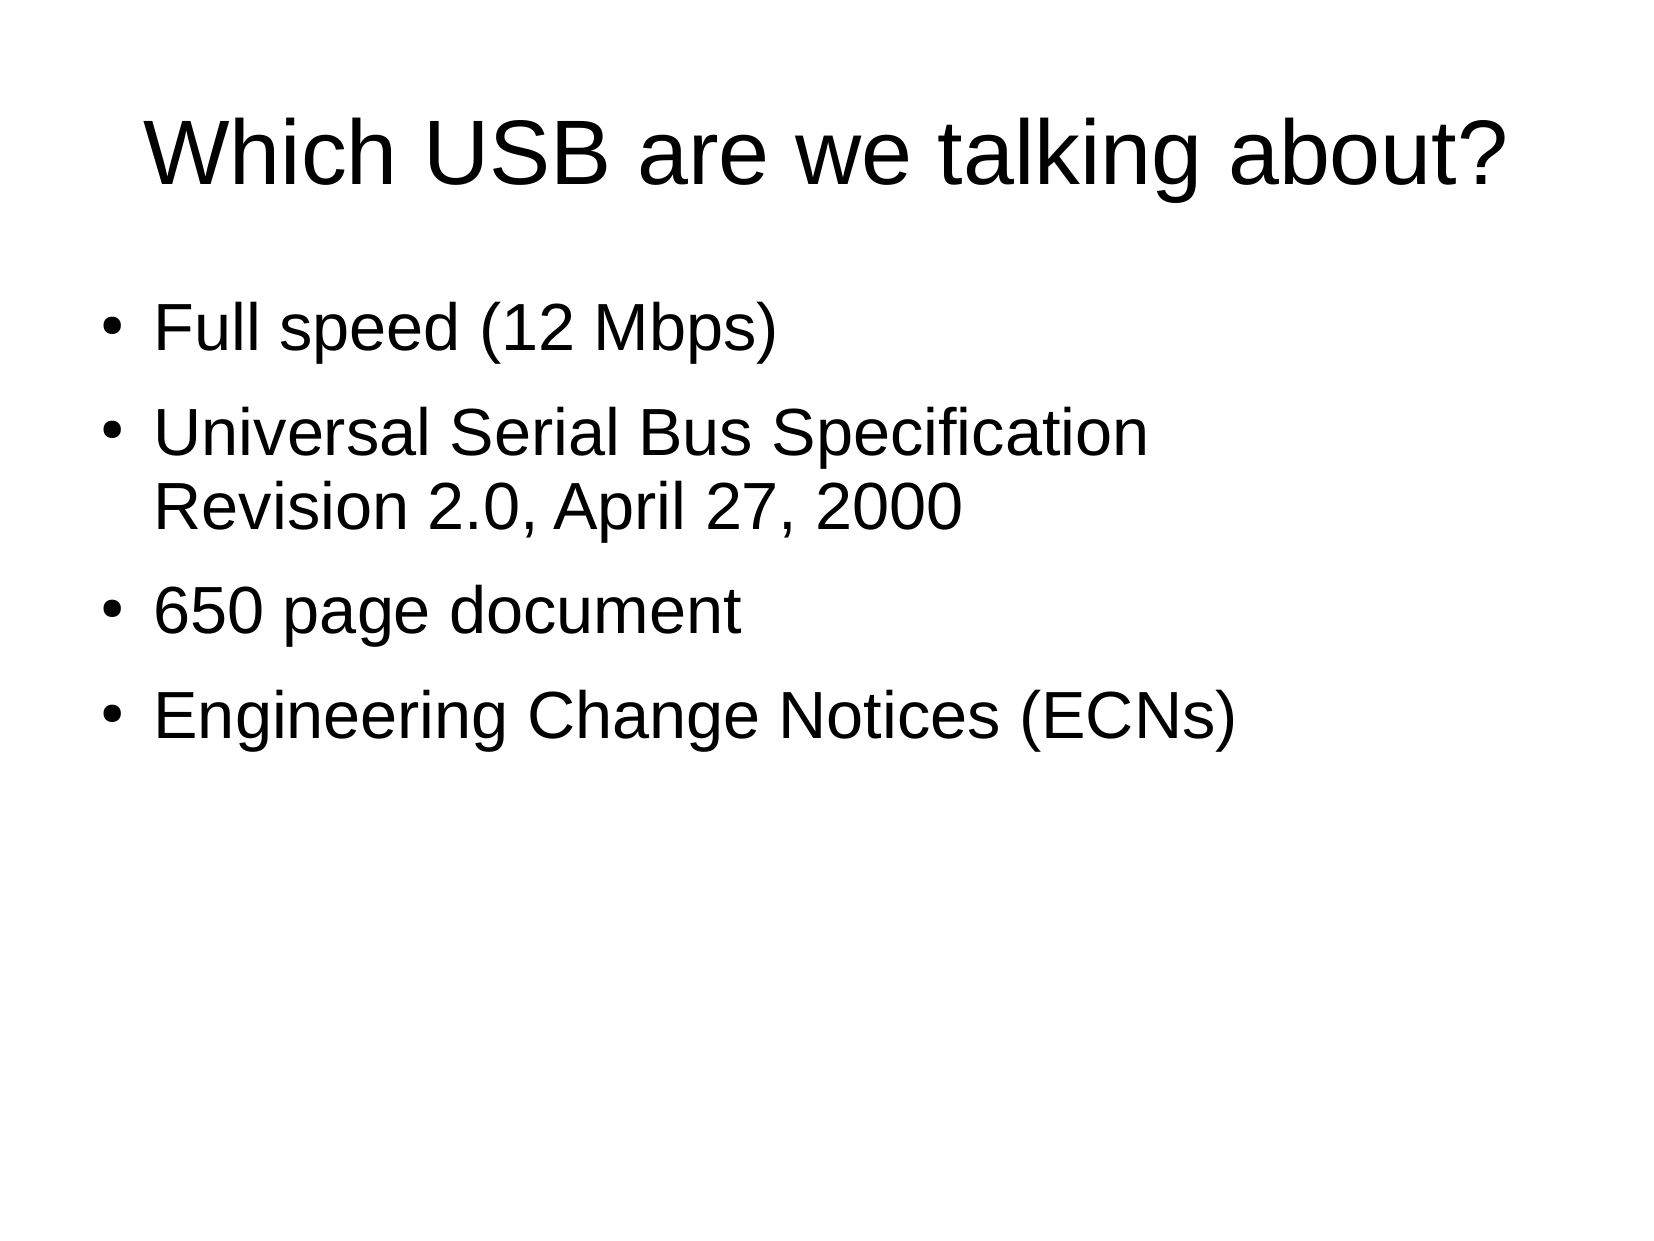

# Which USB are we talking about?
Full speed (12 Mbps)
Universal Serial Bus Specification
Revision 2.0, April 27, 2000
650 page document
Engineering Change Notices (ECNs)